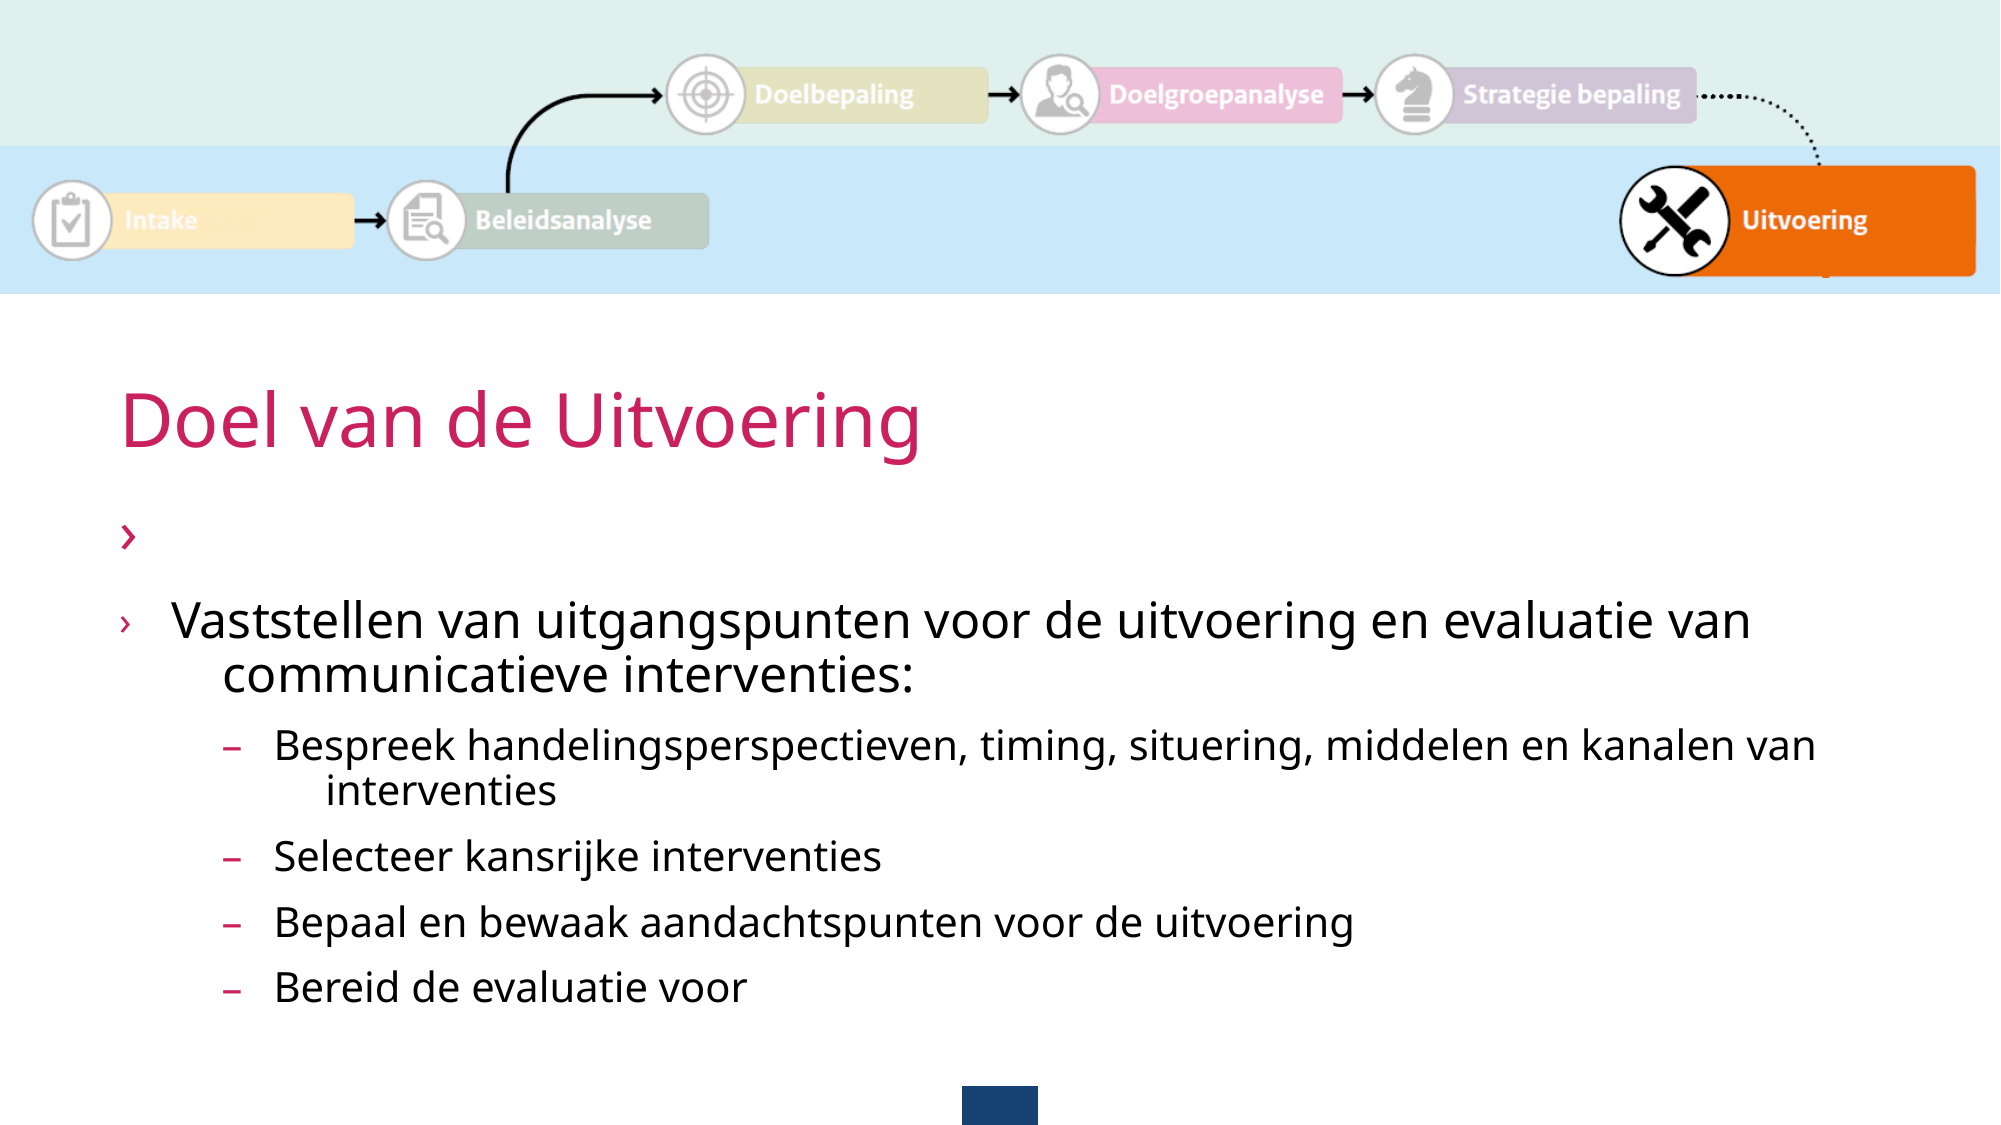

Doel van de Uitvoering
Vaststellen van uitgangspunten voor de uitvoering en evaluatie van communicatieve interventies:
Bespreek handelingsperspectieven, timing, situering, middelen en kanalen van interventies
Selecteer kansrijke interventies
Bepaal en bewaak aandachtspunten voor de uitvoering
Bereid de evaluatie voor